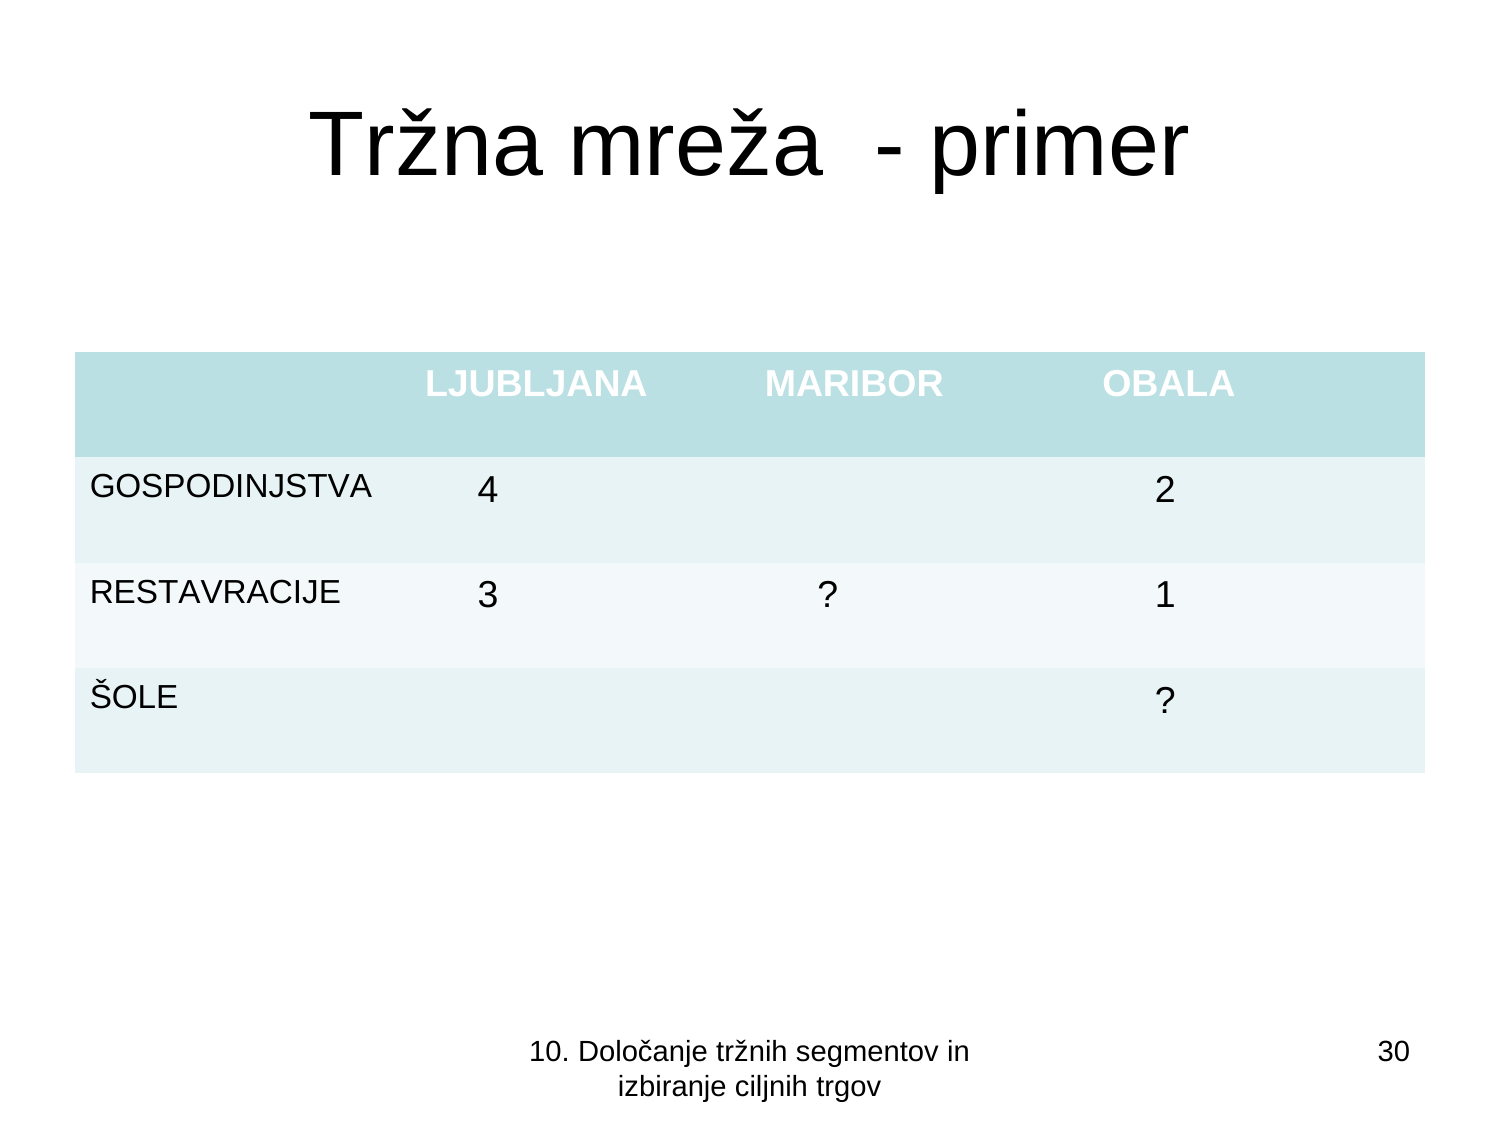

# Tržna mreža - primer
| | LJUBLJANA | MARIBOR | OBALA |
| --- | --- | --- | --- |
| GOSPODINJSTVA | 4 | | 2 |
| RESTAVRACIJE | 3 | ? | 1 |
| ŠOLE | | | ? |
10. Določanje tržnih segmentov in izbiranje ciljnih trgov